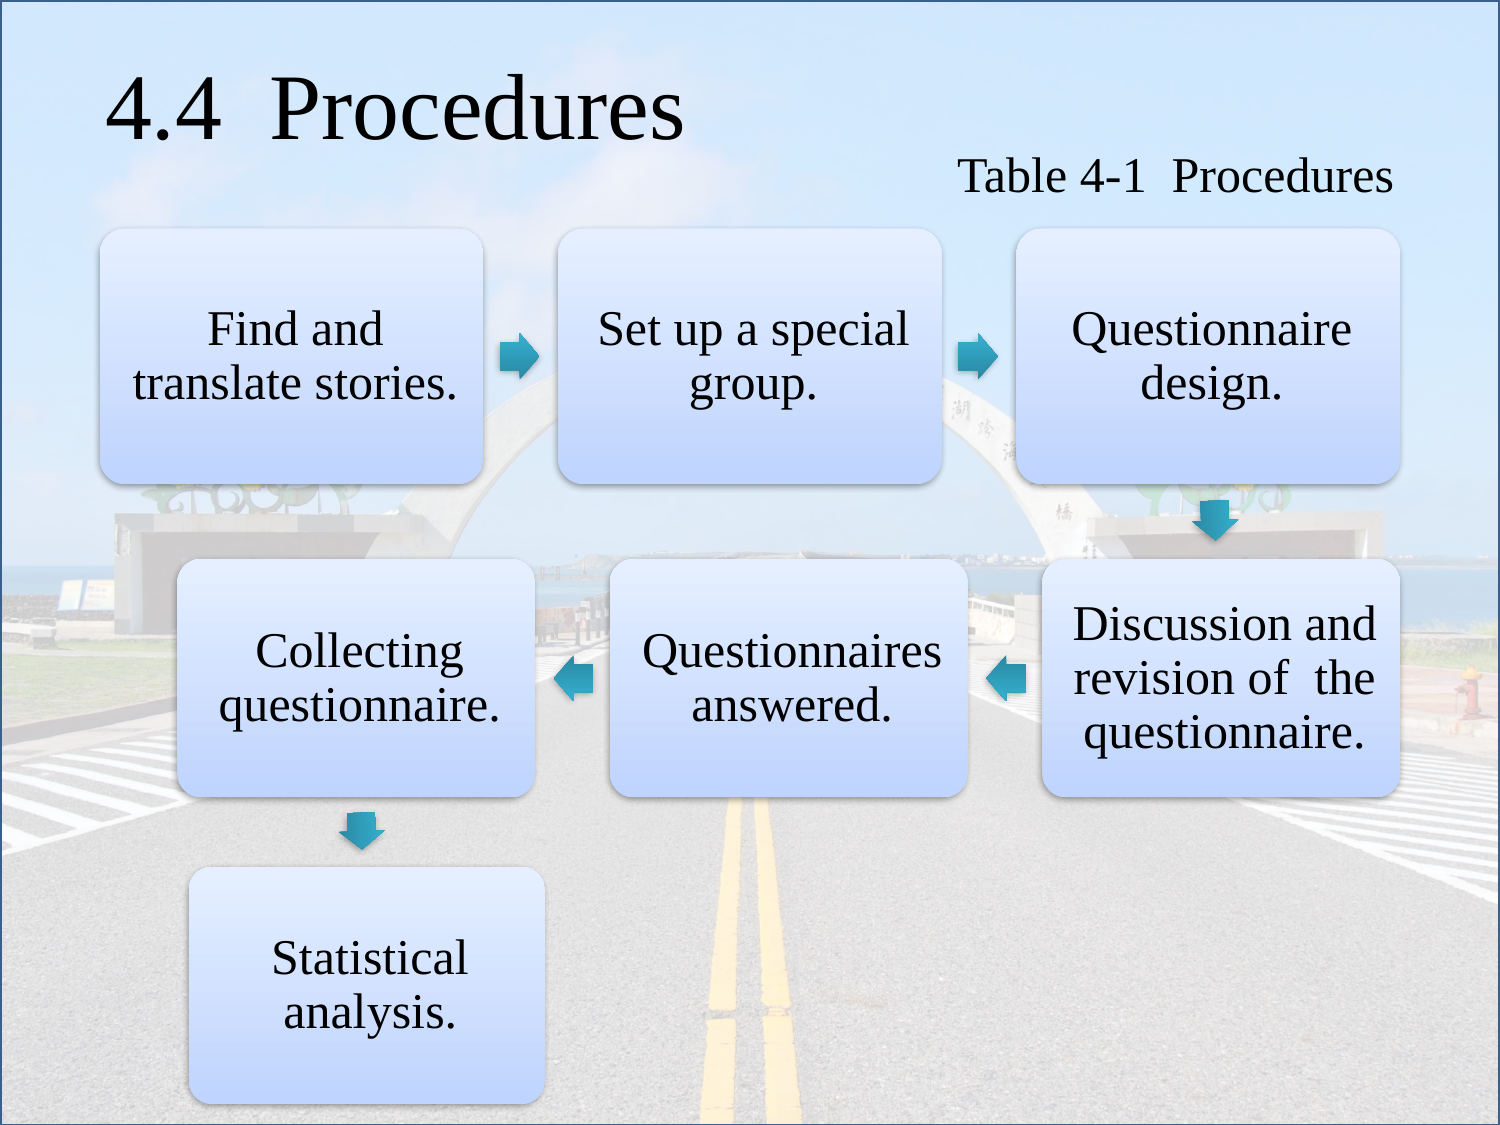

# 4.4 Procedures
 Table 4-1 Procedures
Find and translate stories.
Set up a special group.
Questionnaire design.
Collecting questionnaire.
Questionnaires answered.
Discussion and revision of the questionnaire.
Statistical analysis.